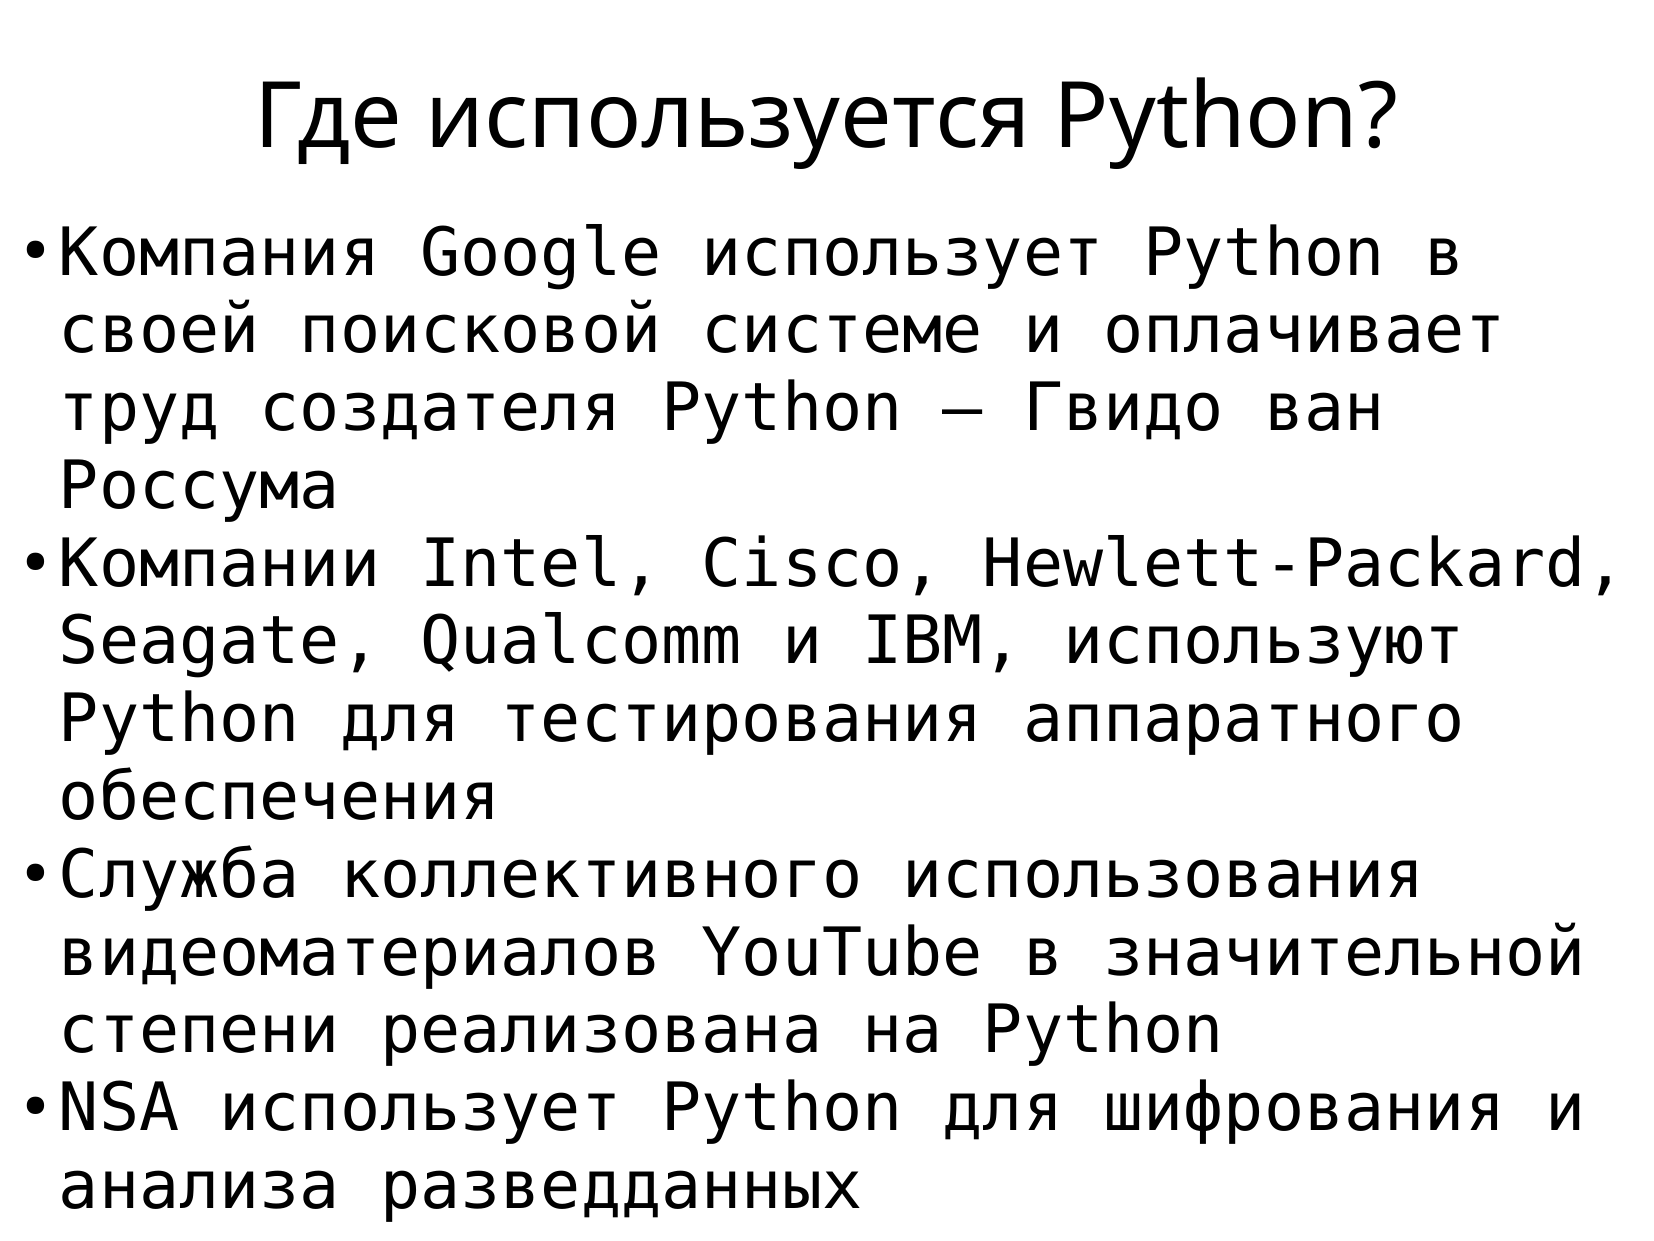

# Где используется Python?
Компания Google использует Python в своей поисковой системе и оплачивает труд создателя Python — Гвидо ван Россума
Компании Intel, Cisco, Hewlett-Packard, Seagate, Qualcomm и IBM, используют Python для тестирования аппаратного обеспечения
Служба коллективного использования видеоматериалов YouTube в значительной степени реализована на Python
NSA использует Python для шифрования и анализа разведданных